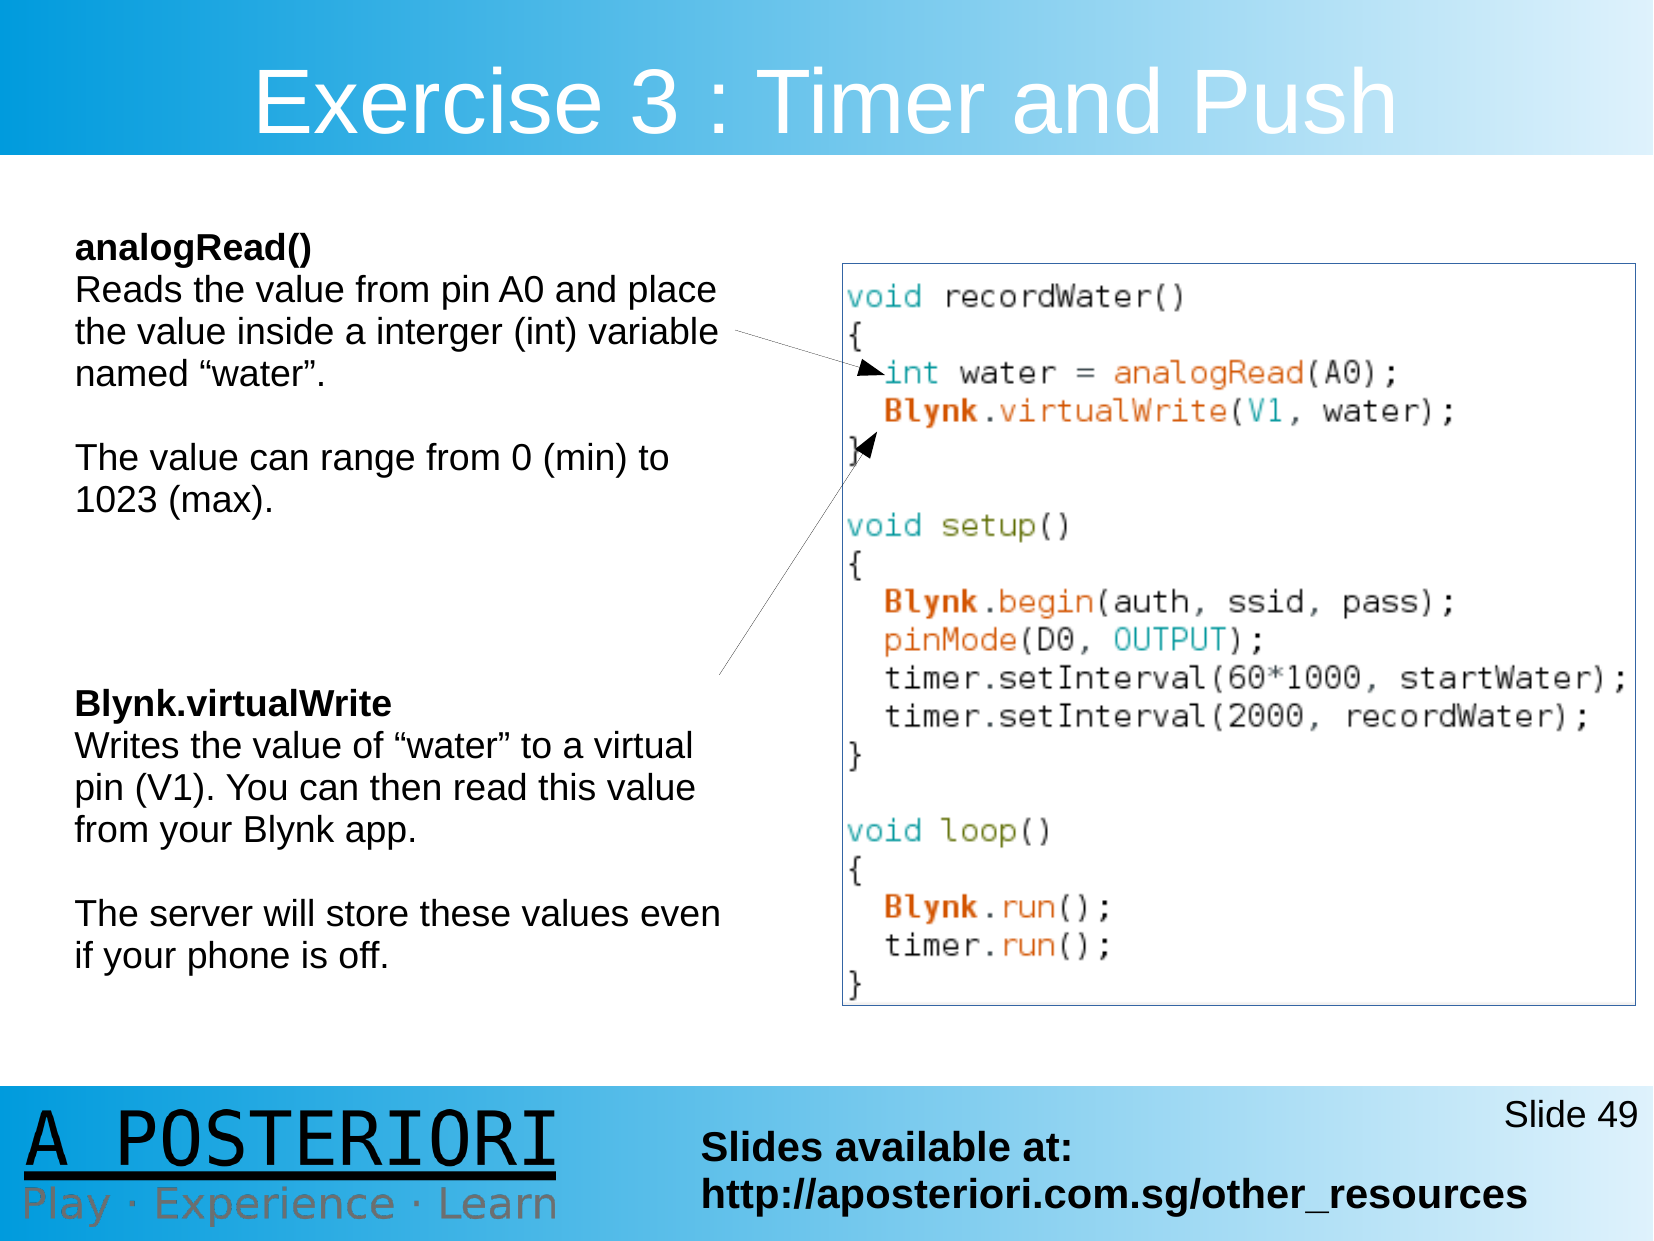

# Exercise 3 : Timer and Push
analogRead()
Reads the value from pin A0 and place the value inside a interger (int) variable named “water”.
The value can range from 0 (min) to 1023 (max).
Blynk.virtualWrite
Writes the value of “water” to a virtual pin (V1). You can then read this value from your Blynk app.
The server will store these values even if your phone is off.